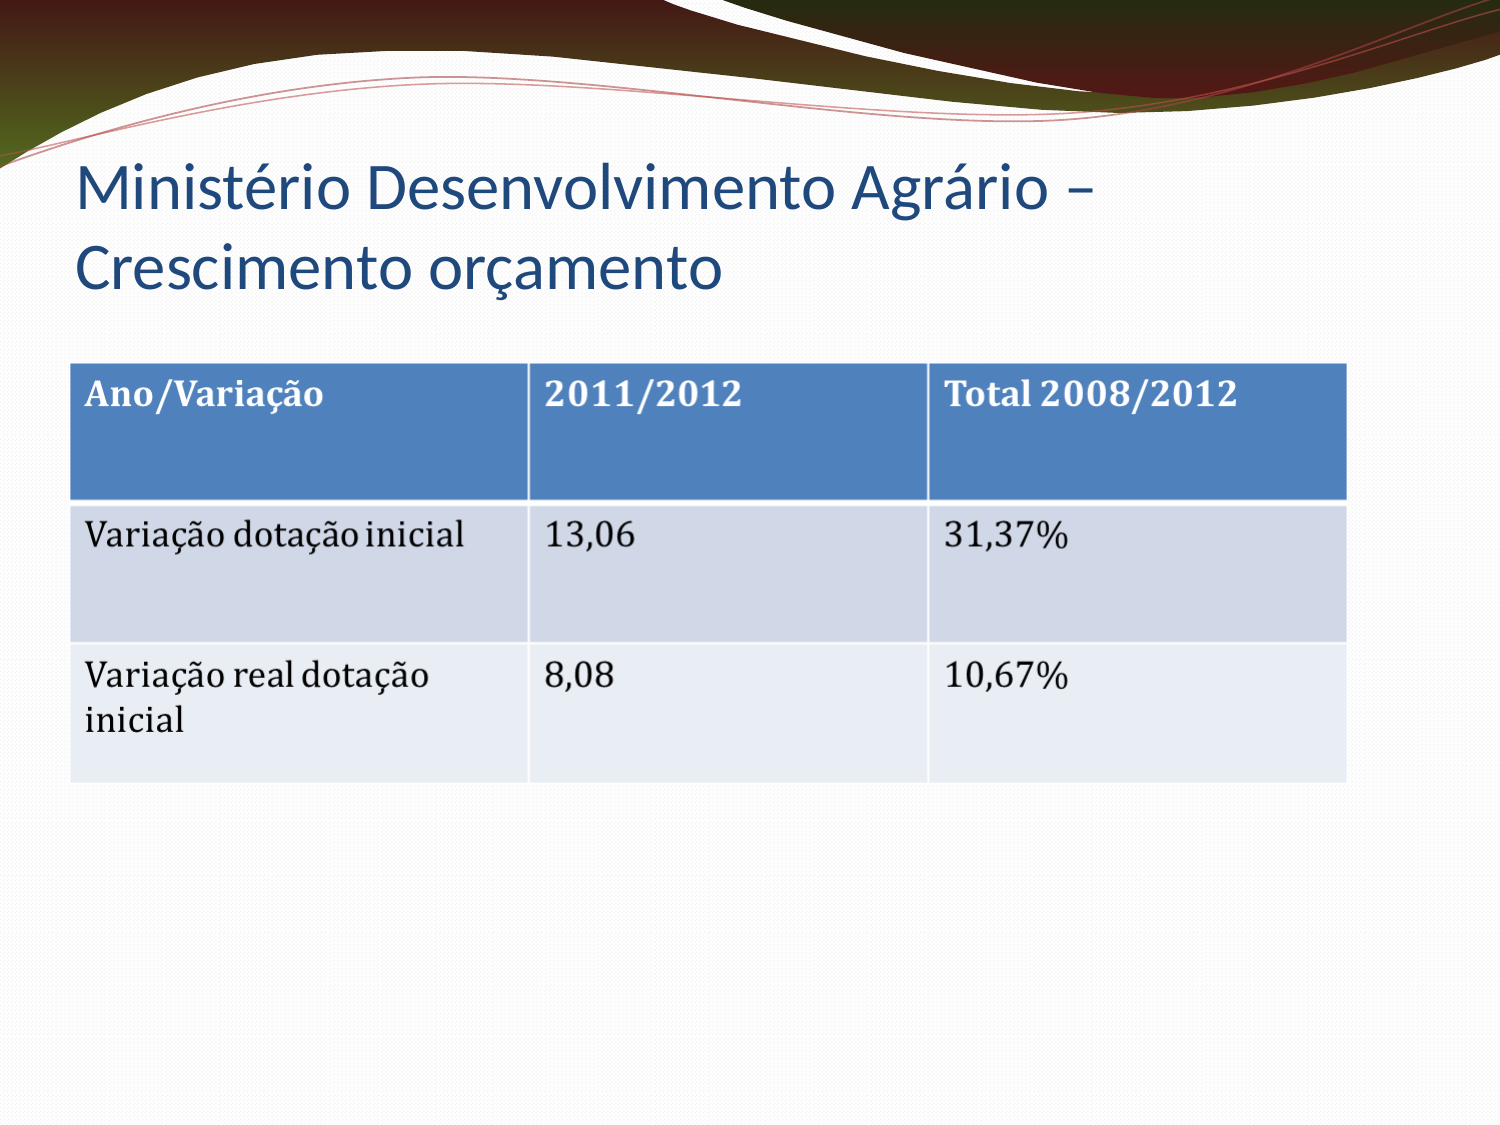

# Ministério Desenvolvimento Agrário – Crescimento orçamento